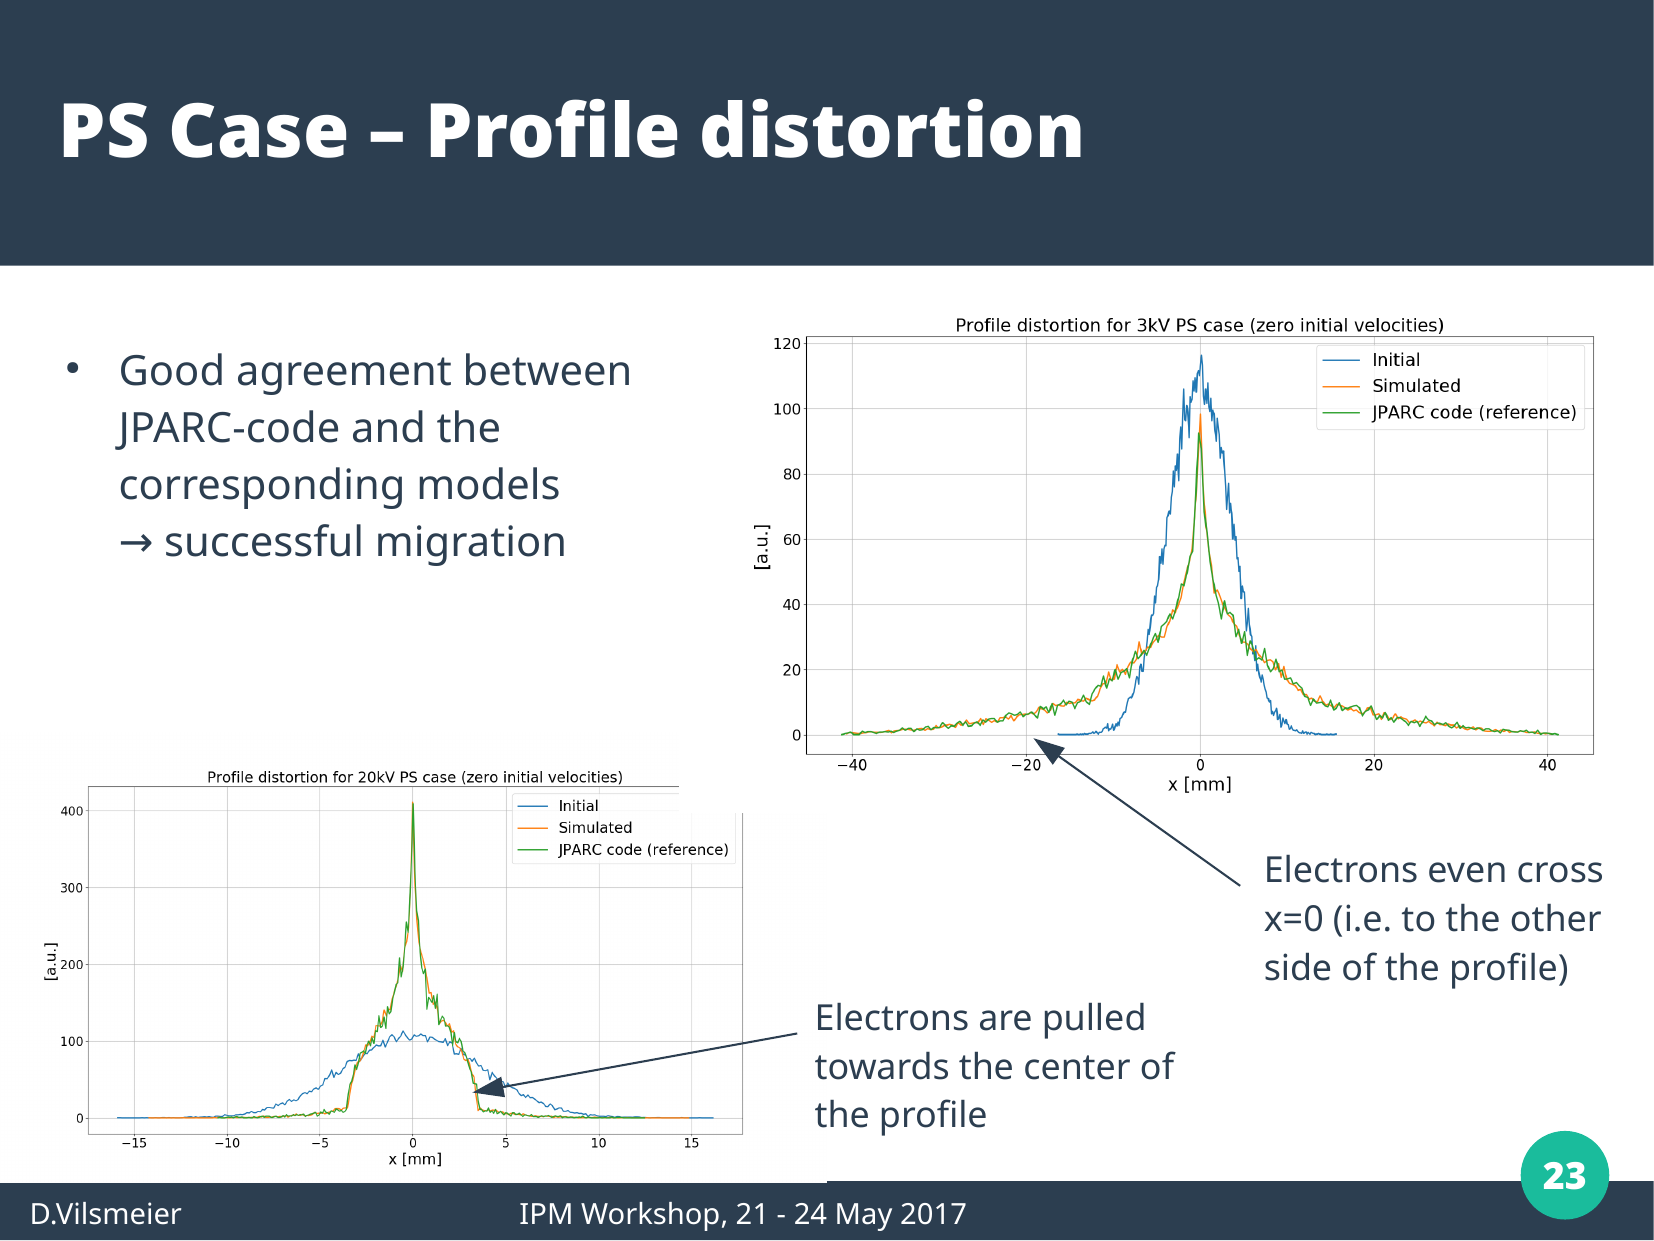

# PS Case – Profile distortion
Good agreement between JPARC-code and the corresponding models
→ successful migration
Electrons even cross x=0 (i.e. to the other side of the profile)
Electrons are pulled towards the center of the profile
23
D.Vilsmeier IPM Workshop, 21 - 24 May 2017